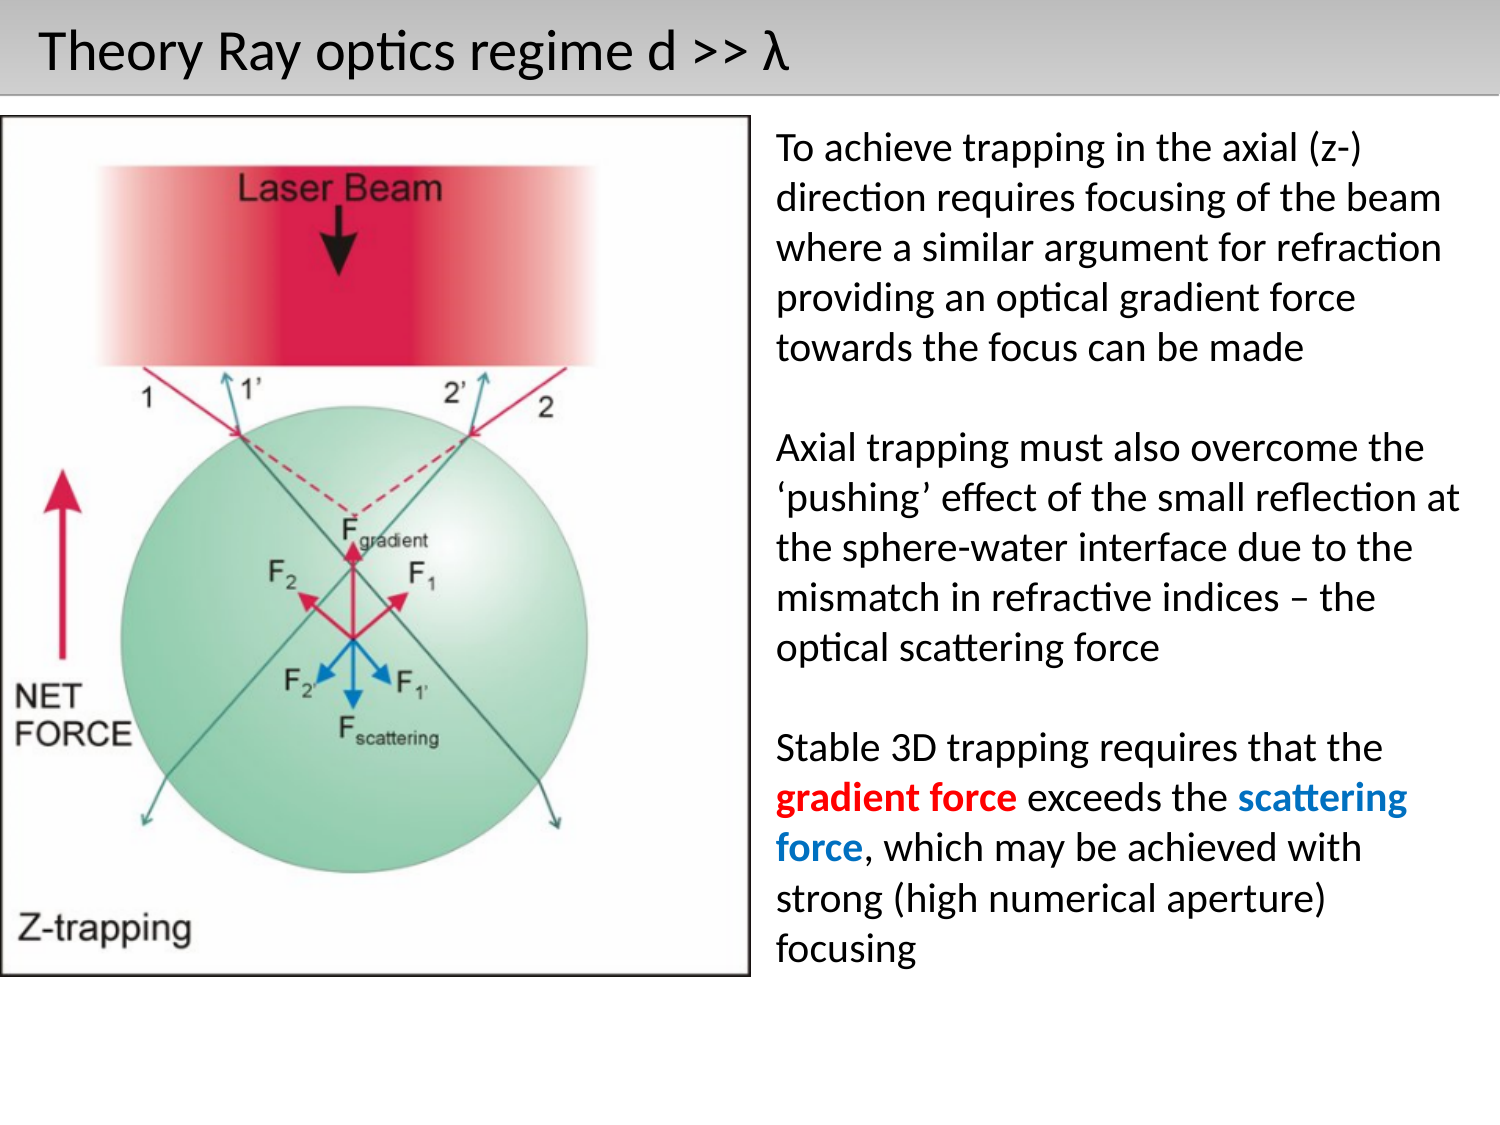

# Theory Ray optics regime d >> λ
To achieve trapping in the axial (z-) direction requires focusing of the beam where a similar argument for refraction providing an optical gradient force towards the focus can be made
Axial trapping must also overcome the ‘pushing’ effect of the small reflection at the sphere-water interface due to the mismatch in refractive indices – the optical scattering force
Stable 3D trapping requires that the gradient force exceeds the scattering force, which may be achieved with strong (high numerical aperture) focusing